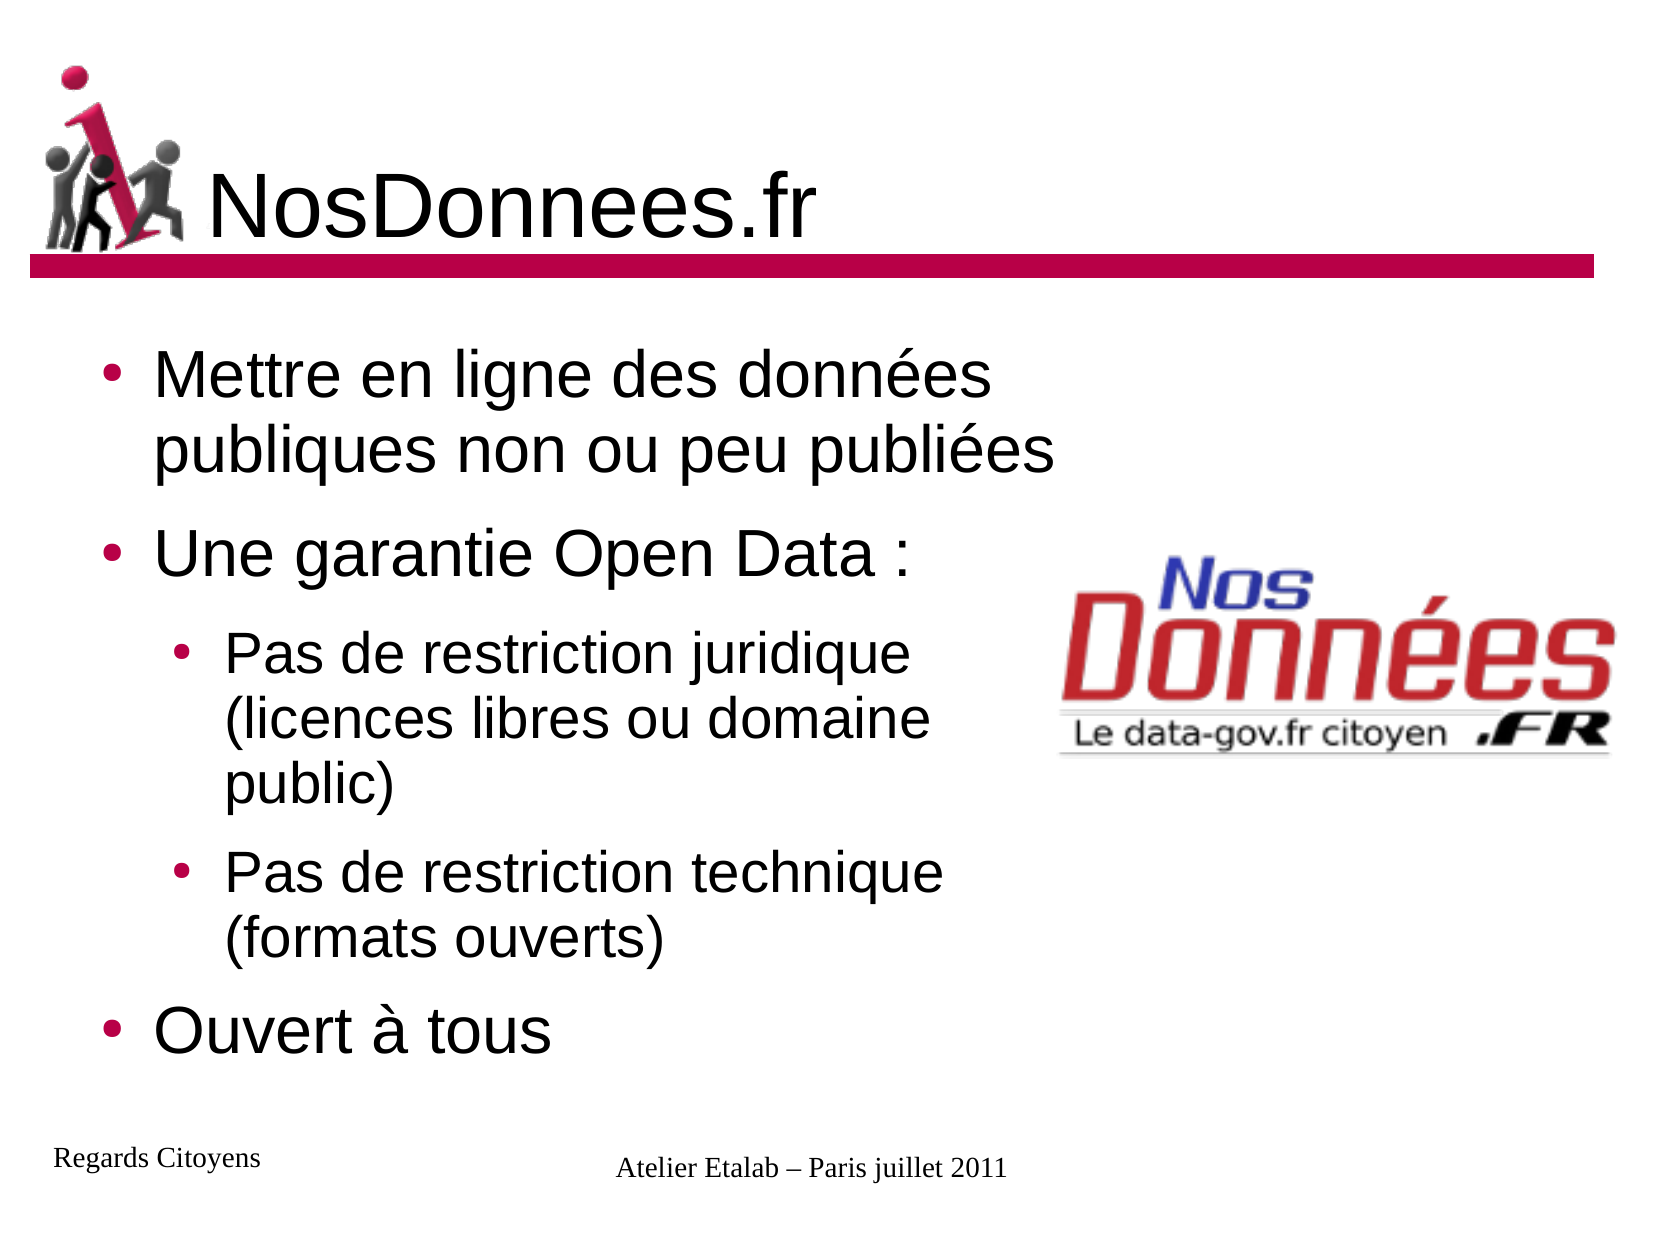

# NosDonnees.fr
Mettre en ligne des données publiques non ou peu publiées
Une garantie Open Data :
Pas de restriction juridique (licences libres ou domaine public)
Pas de restriction technique (formats ouverts)
Ouvert à tous